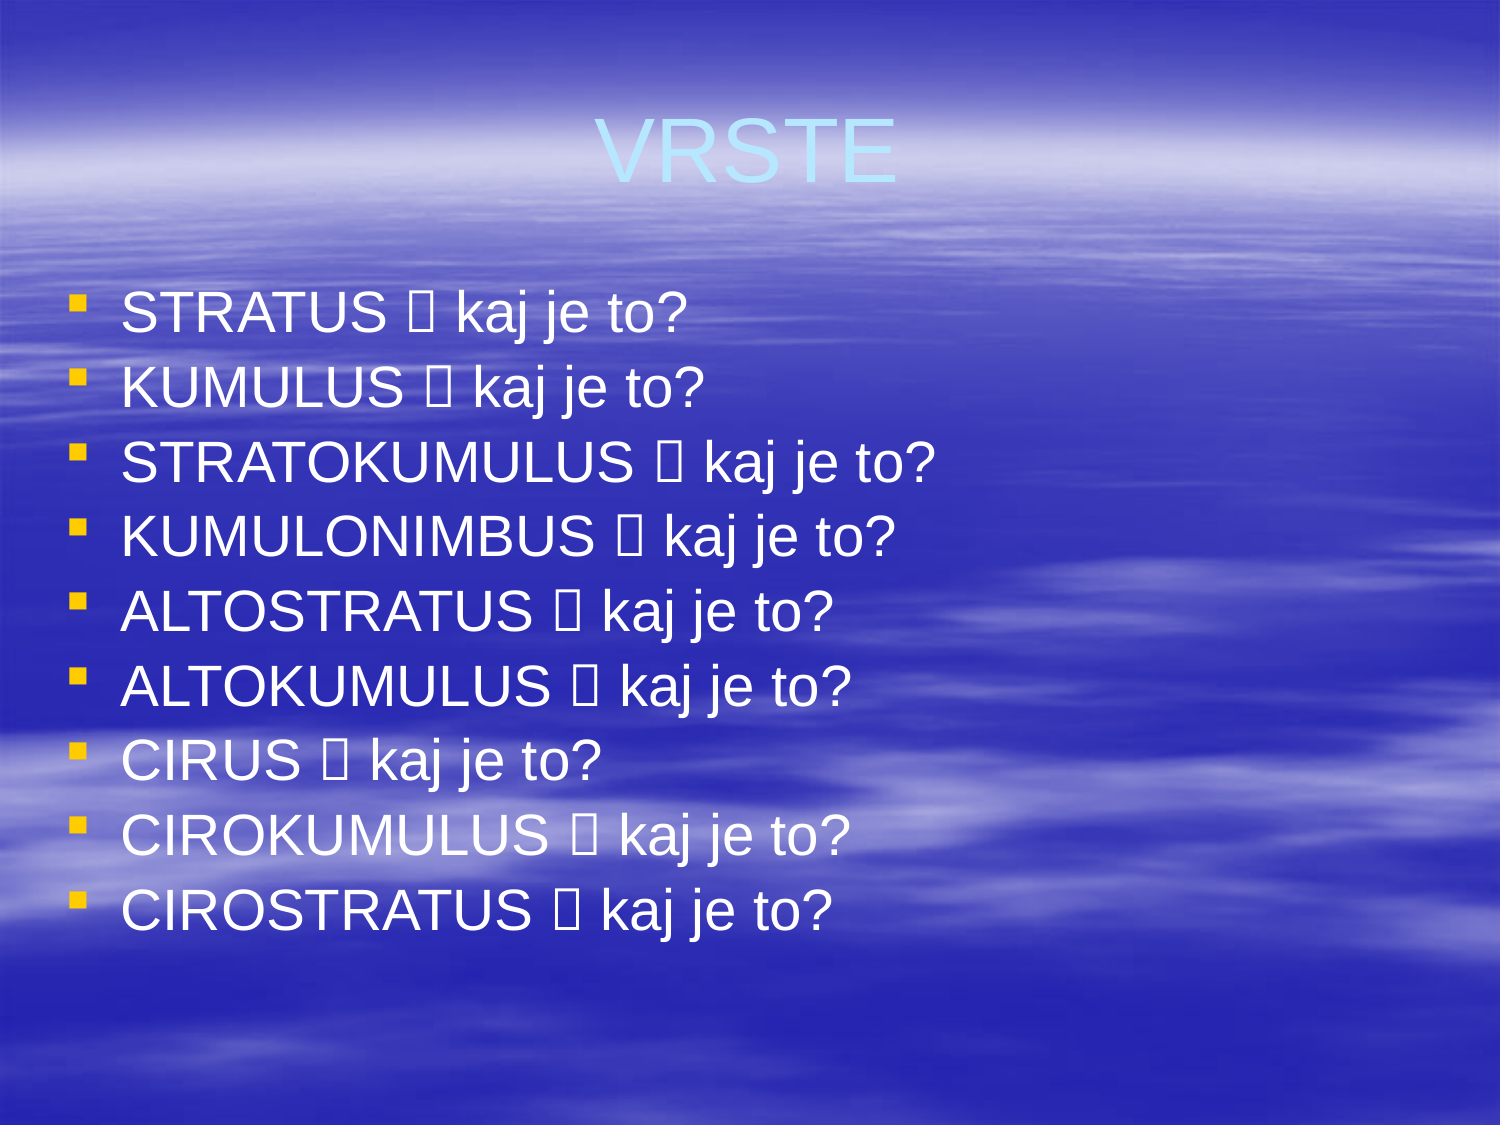

# VRSTE
STRATUS  kaj je to?
KUMULUS  kaj je to?
STRATOKUMULUS  kaj je to?
KUMULONIMBUS  kaj je to?
ALTOSTRATUS  kaj je to?
ALTOKUMULUS  kaj je to?
CIRUS  kaj je to?
CIROKUMULUS  kaj je to?
CIROSTRATUS  kaj je to?